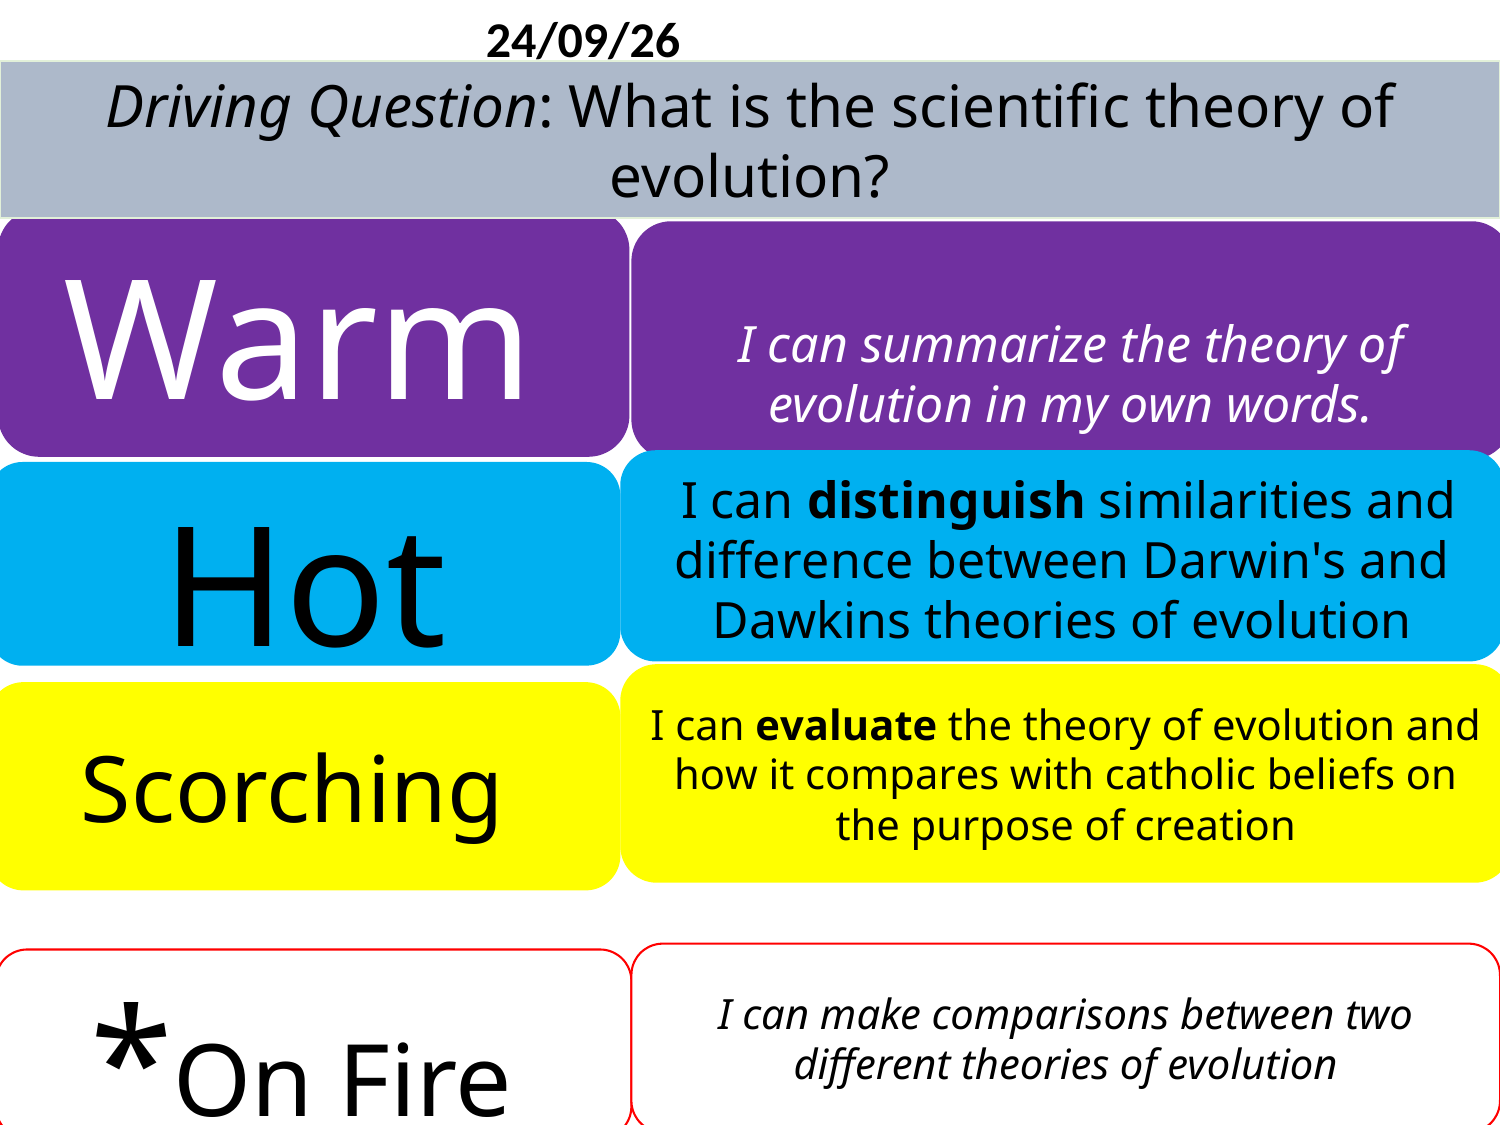

Driving Question: What is the scientific theory of evolution?
Warm
I can summarize the theory of evolution in my own words.
 I can distinguish similarities and difference between Darwin's and Dawkins theories of evolution
Hot
I can evaluate the theory of evolution and how it compares with catholic beliefs on the purpose of creation
Scorching
I can make comparisons between two different theories of evolution
*On Fire